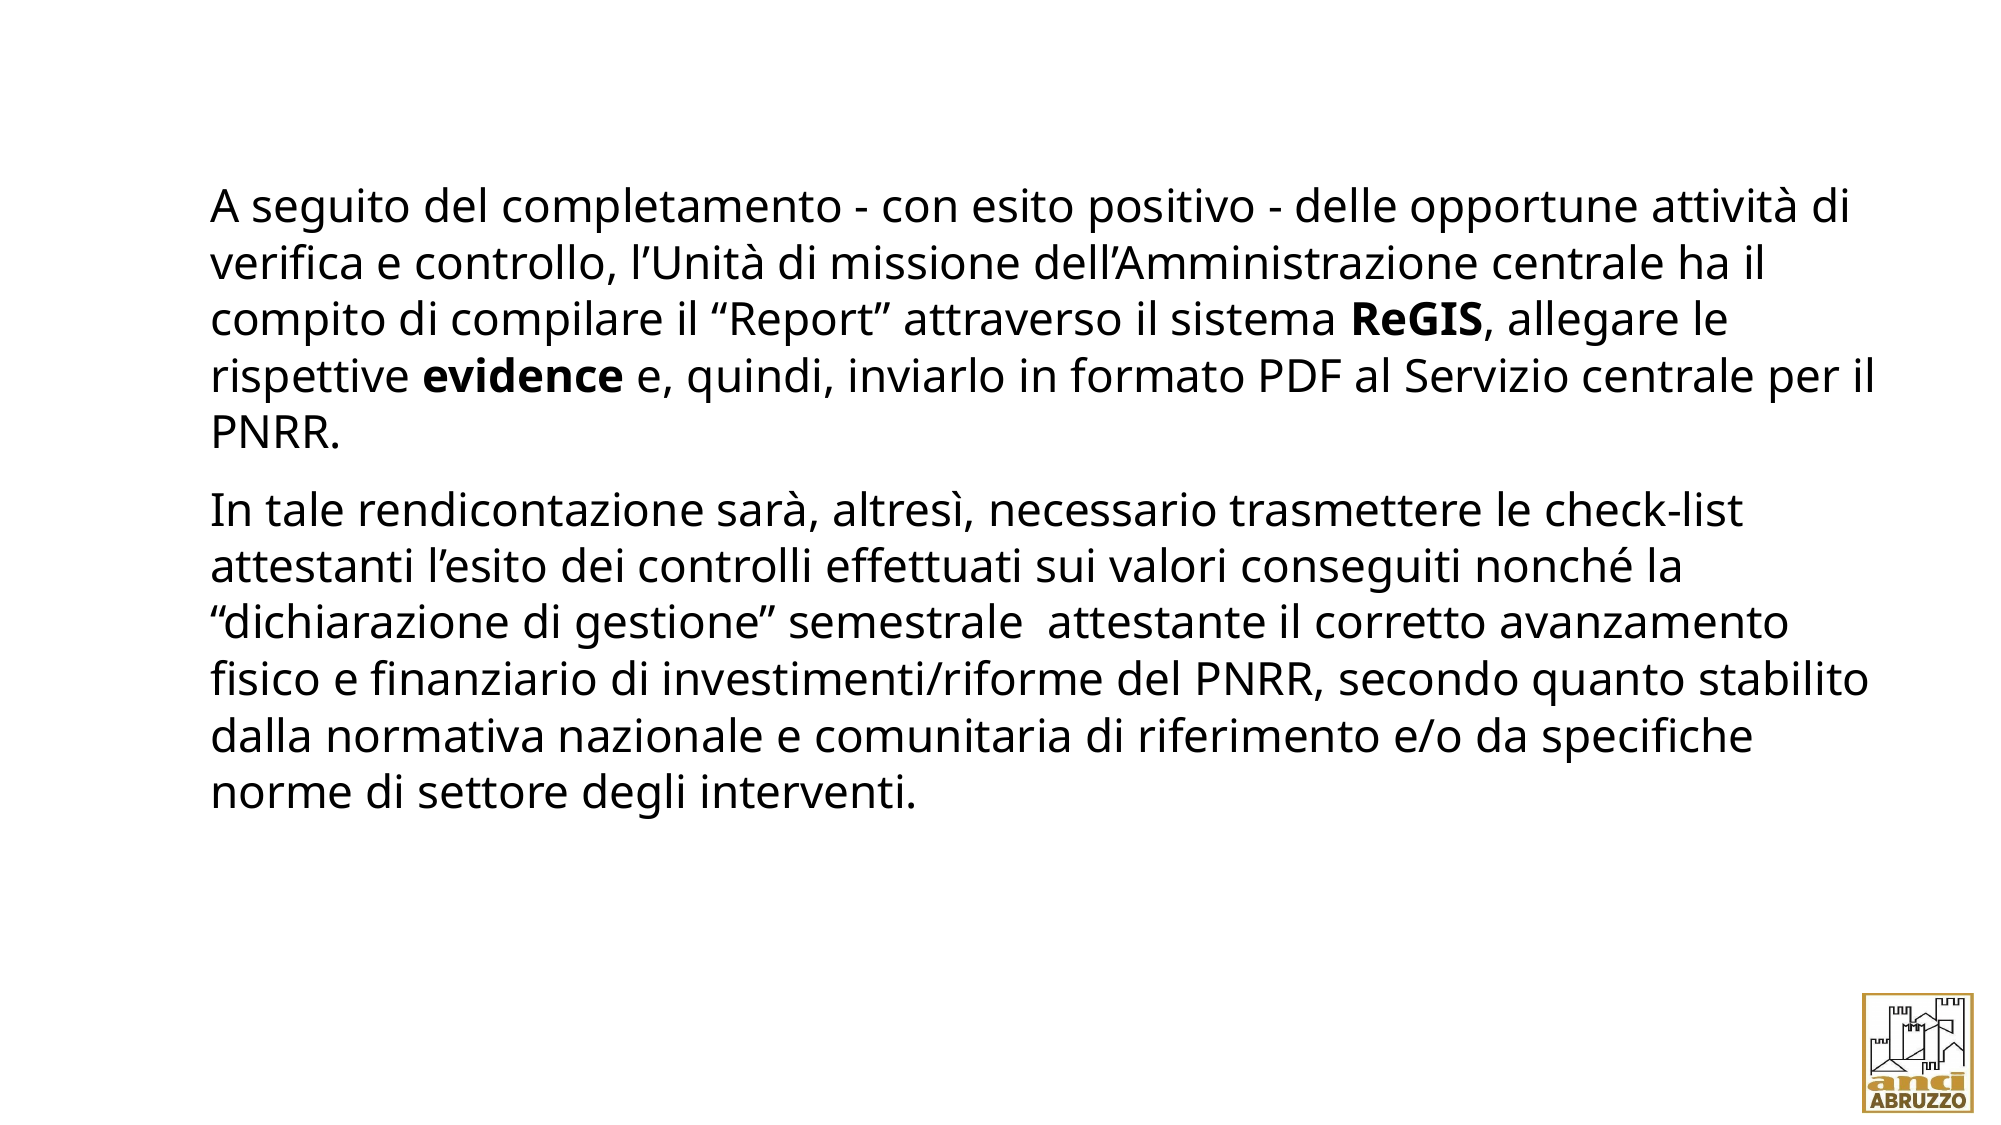

# A seguito del completamento - con esito positivo - delle opportune attività di verifica e controllo, l’Unità di missione dell’Amministrazione centrale ha il compito di compilare il “Report” attraverso il sistema ReGIS, allegare le rispettive evidence e, quindi, inviarlo in formato PDF al Servizio centrale per il PNRR.
In tale rendicontazione sarà, altresì, necessario trasmettere le check-list attestanti l’esito dei controlli effettuati sui valori conseguiti nonché la “dichiarazione di gestione” semestrale attestante il corretto avanzamento fisico e finanziario di investimenti/riforme del PNRR, secondo quanto stabilito dalla normativa nazionale e comunitaria di riferimento e/o da specifiche norme di settore degli interventi.